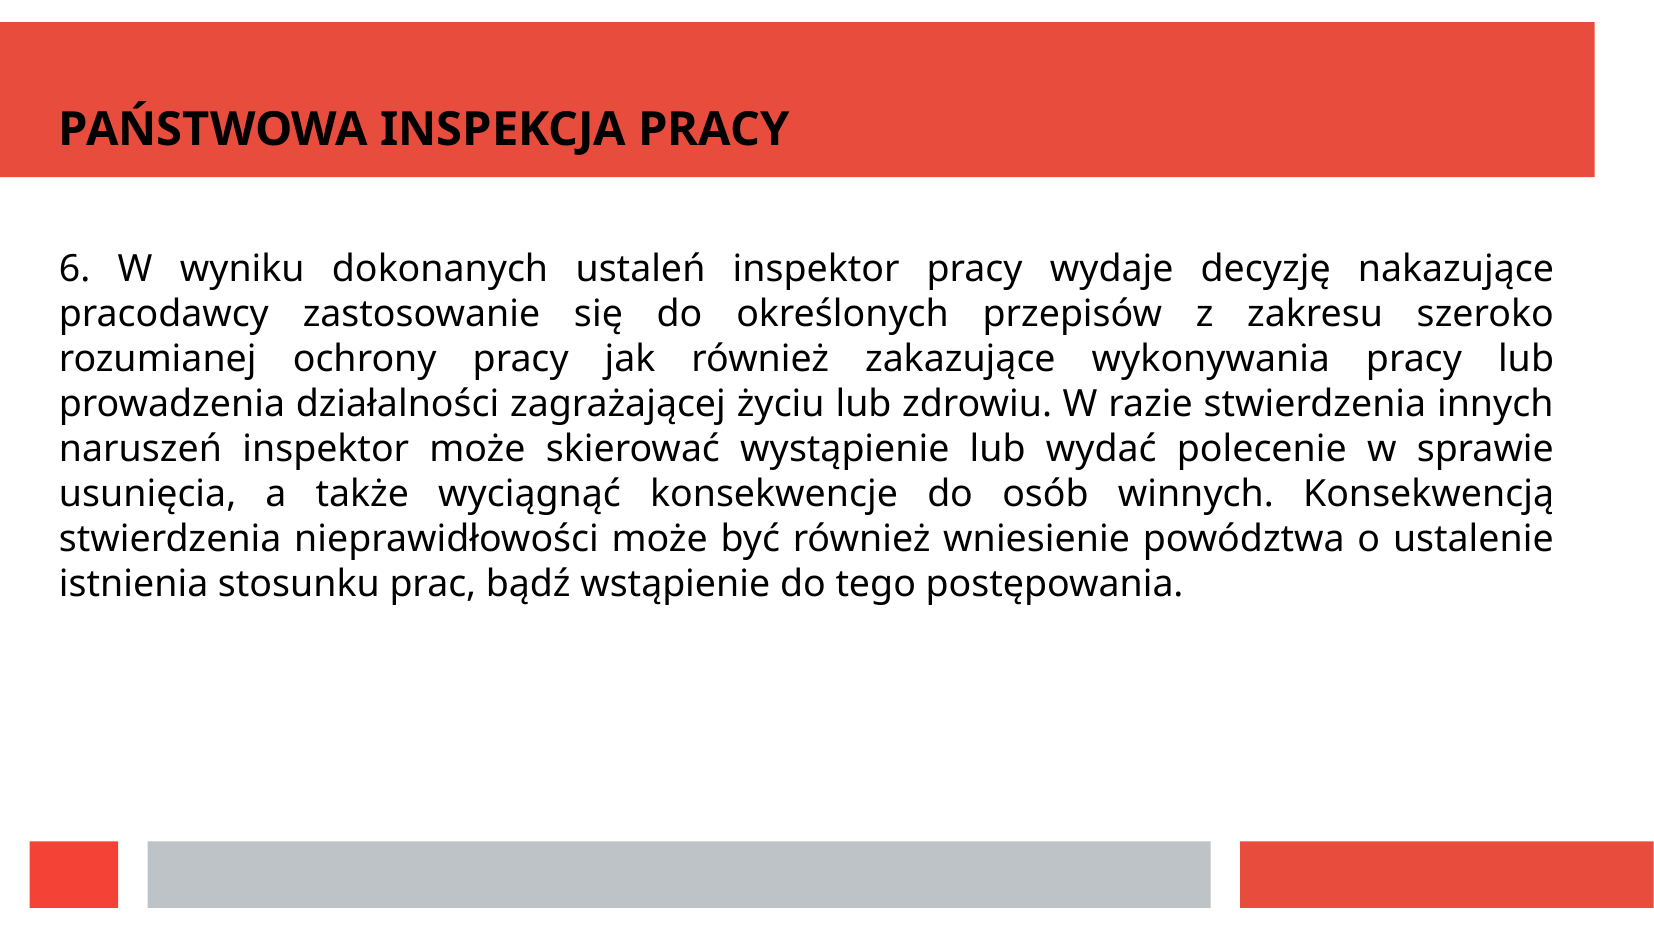

# PAŃSTWOWA INSPEKCJA PRACY
6. W wyniku dokonanych ustaleń inspektor pracy wydaje decyzję nakazujące pracodawcy zastosowanie się do określonych przepisów z zakresu szeroko rozumianej ochrony pracy jak również zakazujące wykonywania pracy lub prowadzenia działalności zagrażającej życiu lub zdrowiu. W razie stwierdzenia innych naruszeń inspektor może skierować wystąpienie lub wydać polecenie w sprawie usunięcia, a także wyciągnąć konsekwencje do osób winnych. Konsekwencją stwierdzenia nieprawidłowości może być również wniesienie powództwa o ustalenie istnienia stosunku prac, bądź wstąpienie do tego postępowania.